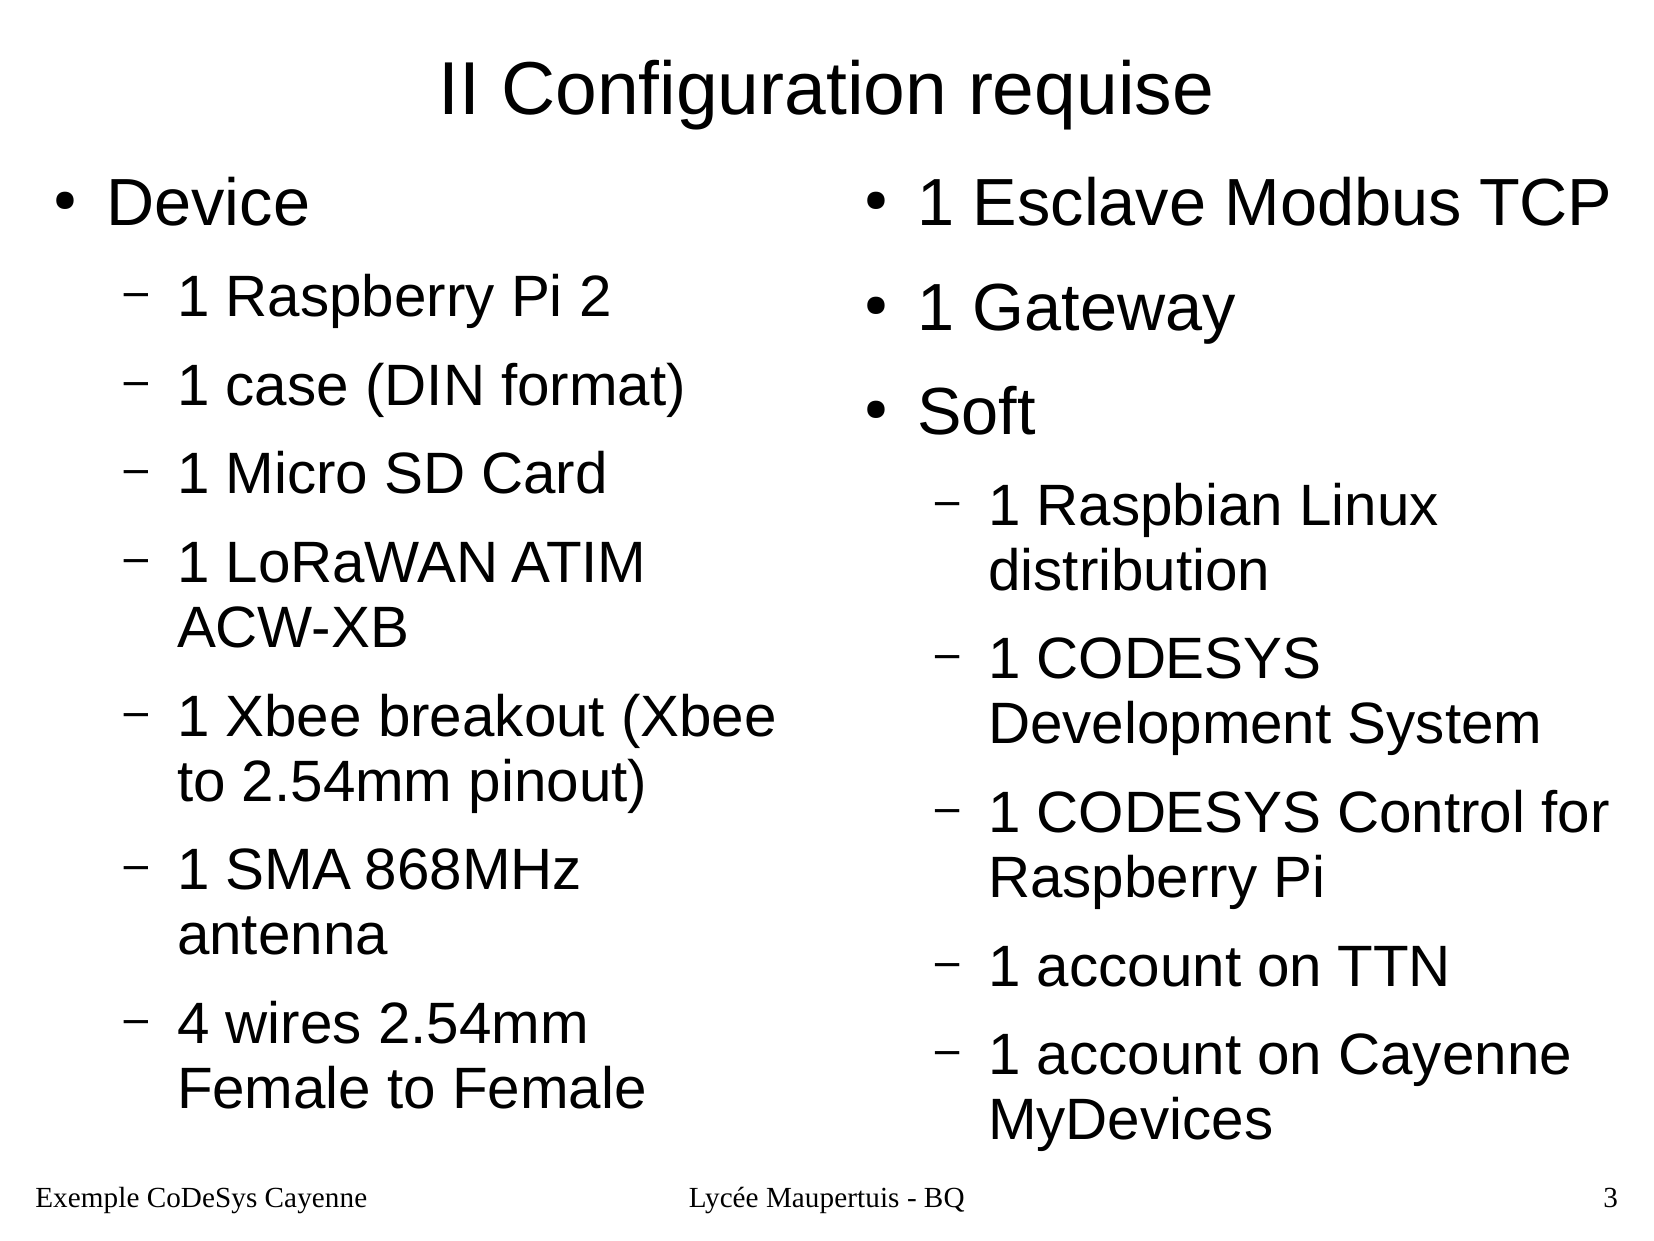

# II Configuration requise
Device
1 Raspberry Pi 2
1 case (DIN format)
1 Micro SD Card
1 LoRaWAN ATIM ACW-XB
1 Xbee breakout (Xbee to 2.54mm pinout)
1 SMA 868MHz antenna
4 wires 2.54mm
Female to Female
1 Esclave Modbus TCP
1 Gateway
Soft
1 Raspbian Linux distribution
1 CODESYS Development System
1 CODESYS Control for Raspberry Pi
1 account on TTN
1 account on Cayenne MyDevices
Exemple CoDeSys Cayenne
Lycée Maupertuis - BQ
3